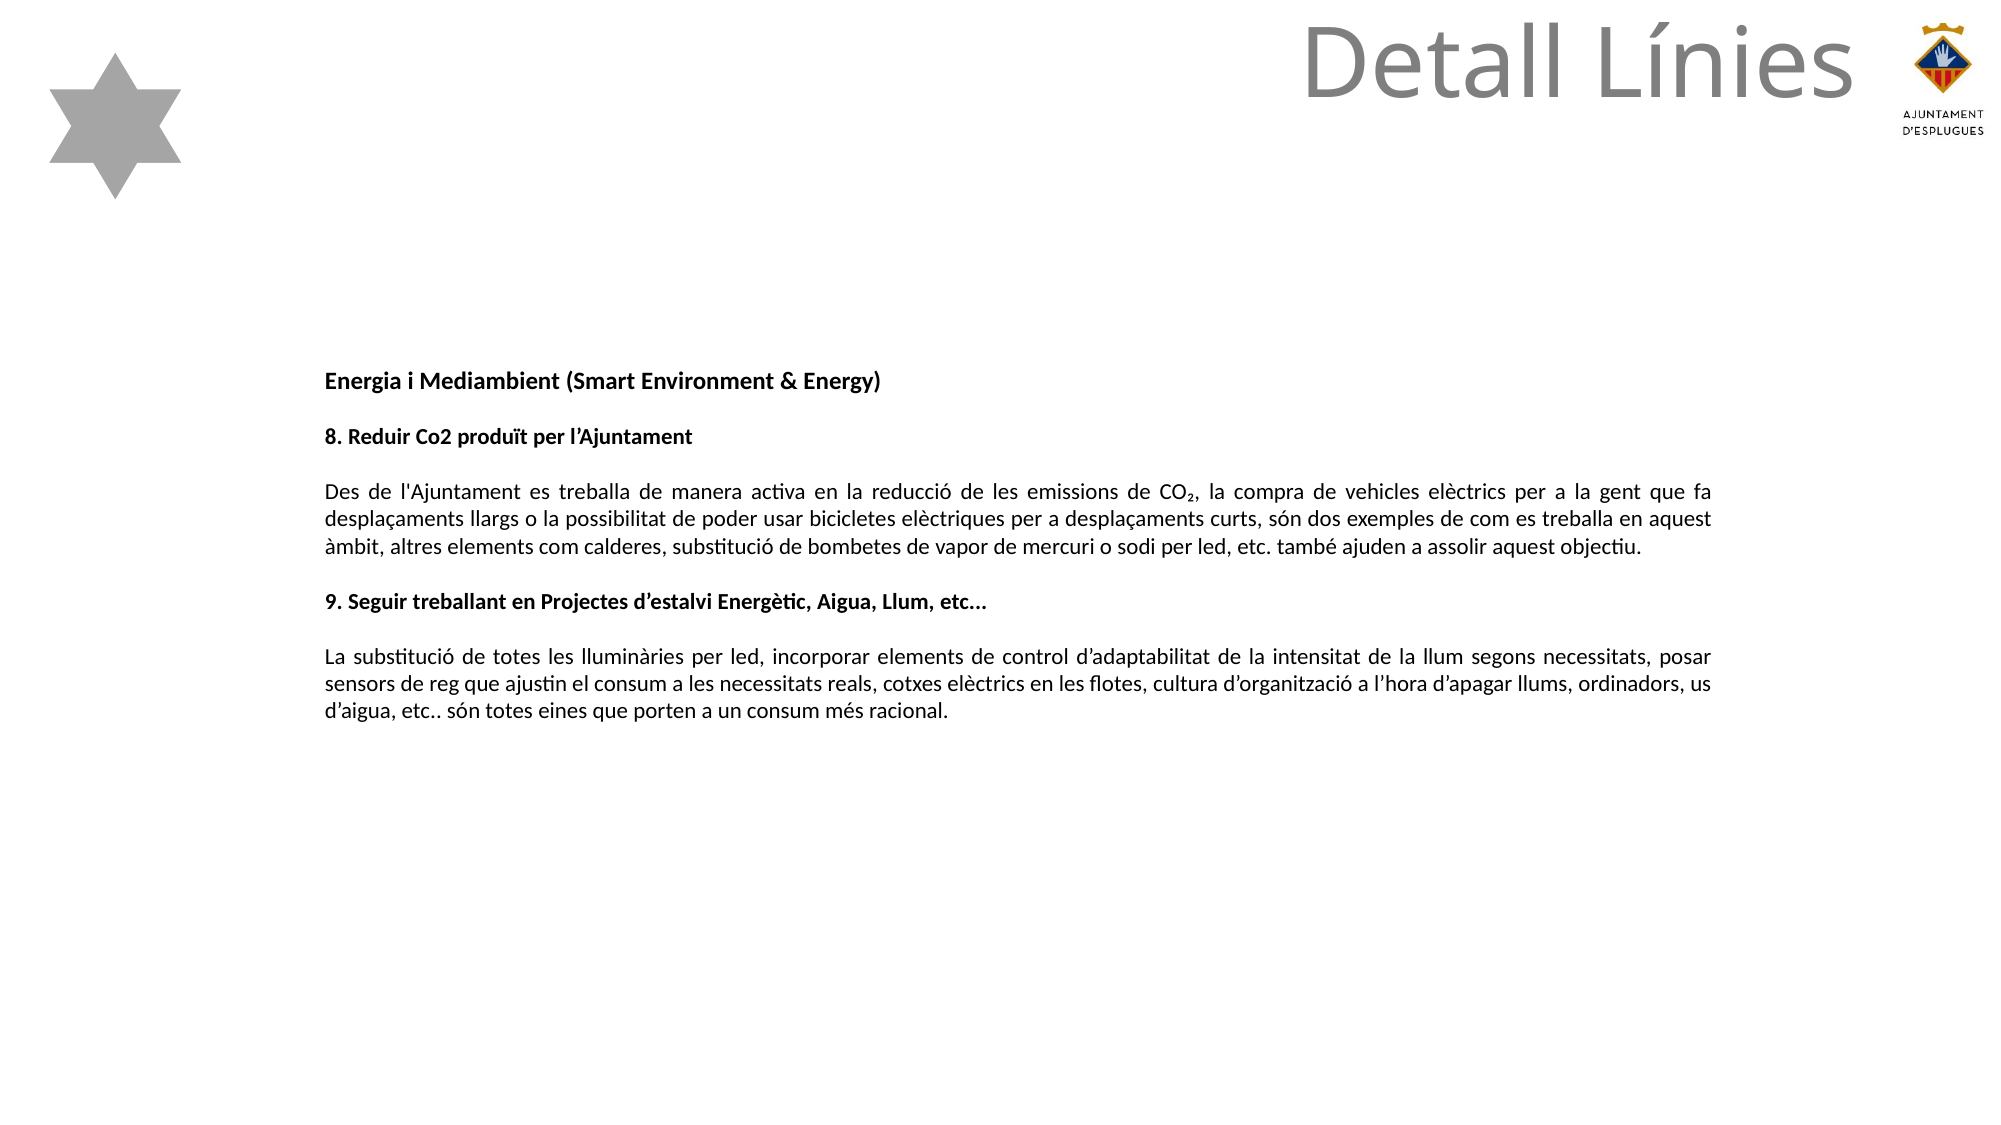

Detall Línies
Energia i Mediambient (Smart Environment & Energy)
8. Reduir Co2 produït per l’Ajuntament
Des de l'Ajuntament es treballa de manera activa en la reducció de les emissions de CO₂, la compra de vehicles elèctrics per a la gent que fa desplaçaments llargs o la possibilitat de poder usar bicicletes elèctriques per a desplaçaments curts, són dos exemples de com es treballa en aquest àmbit, altres elements com calderes, substitució de bombetes de vapor de mercuri o sodi per led, etc. també ajuden a assolir aquest objectiu.
9. Seguir treballant en Projectes d’estalvi Energètic, Aigua, Llum, etc...
La substitució de totes les lluminàries per led, incorporar elements de control d’adaptabilitat de la intensitat de la llum segons necessitats, posar sensors de reg que ajustin el consum a les necessitats reals, cotxes elèctrics en les flotes, cultura d’organització a l’hora d’apagar llums, ordinadors, us d’aigua, etc.. són totes eines que porten a un consum més racional.